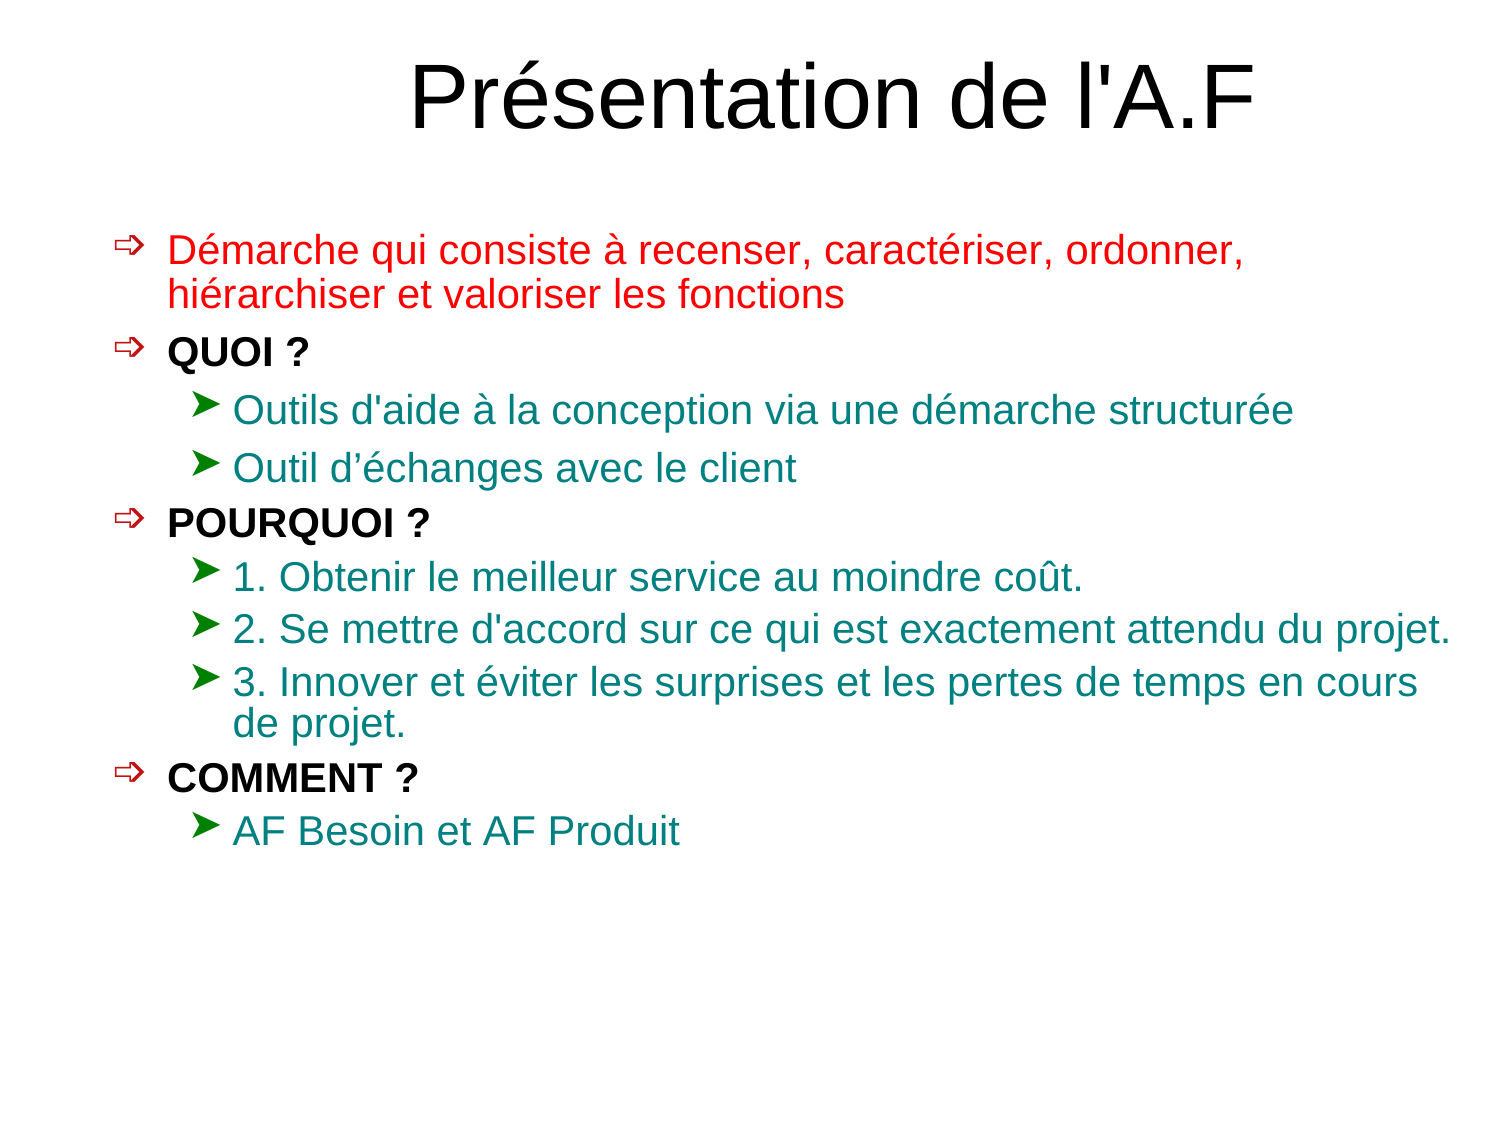

# Présentation de l'A.F
Démarche qui consiste à recenser, caractériser, ordonner, hiérarchiser et valoriser les fonctions
QUOI ?
Outils d'aide à la conception via une démarche structurée
Outil d’échanges avec le client
POURQUOI ?
1. Obtenir le meilleur service au moindre coût.
2. Se mettre d'accord sur ce qui est exactement attendu du projet.
3. Innover et éviter les surprises et les pertes de temps en cours de projet.
COMMENT ?
AF Besoin et AF Produit